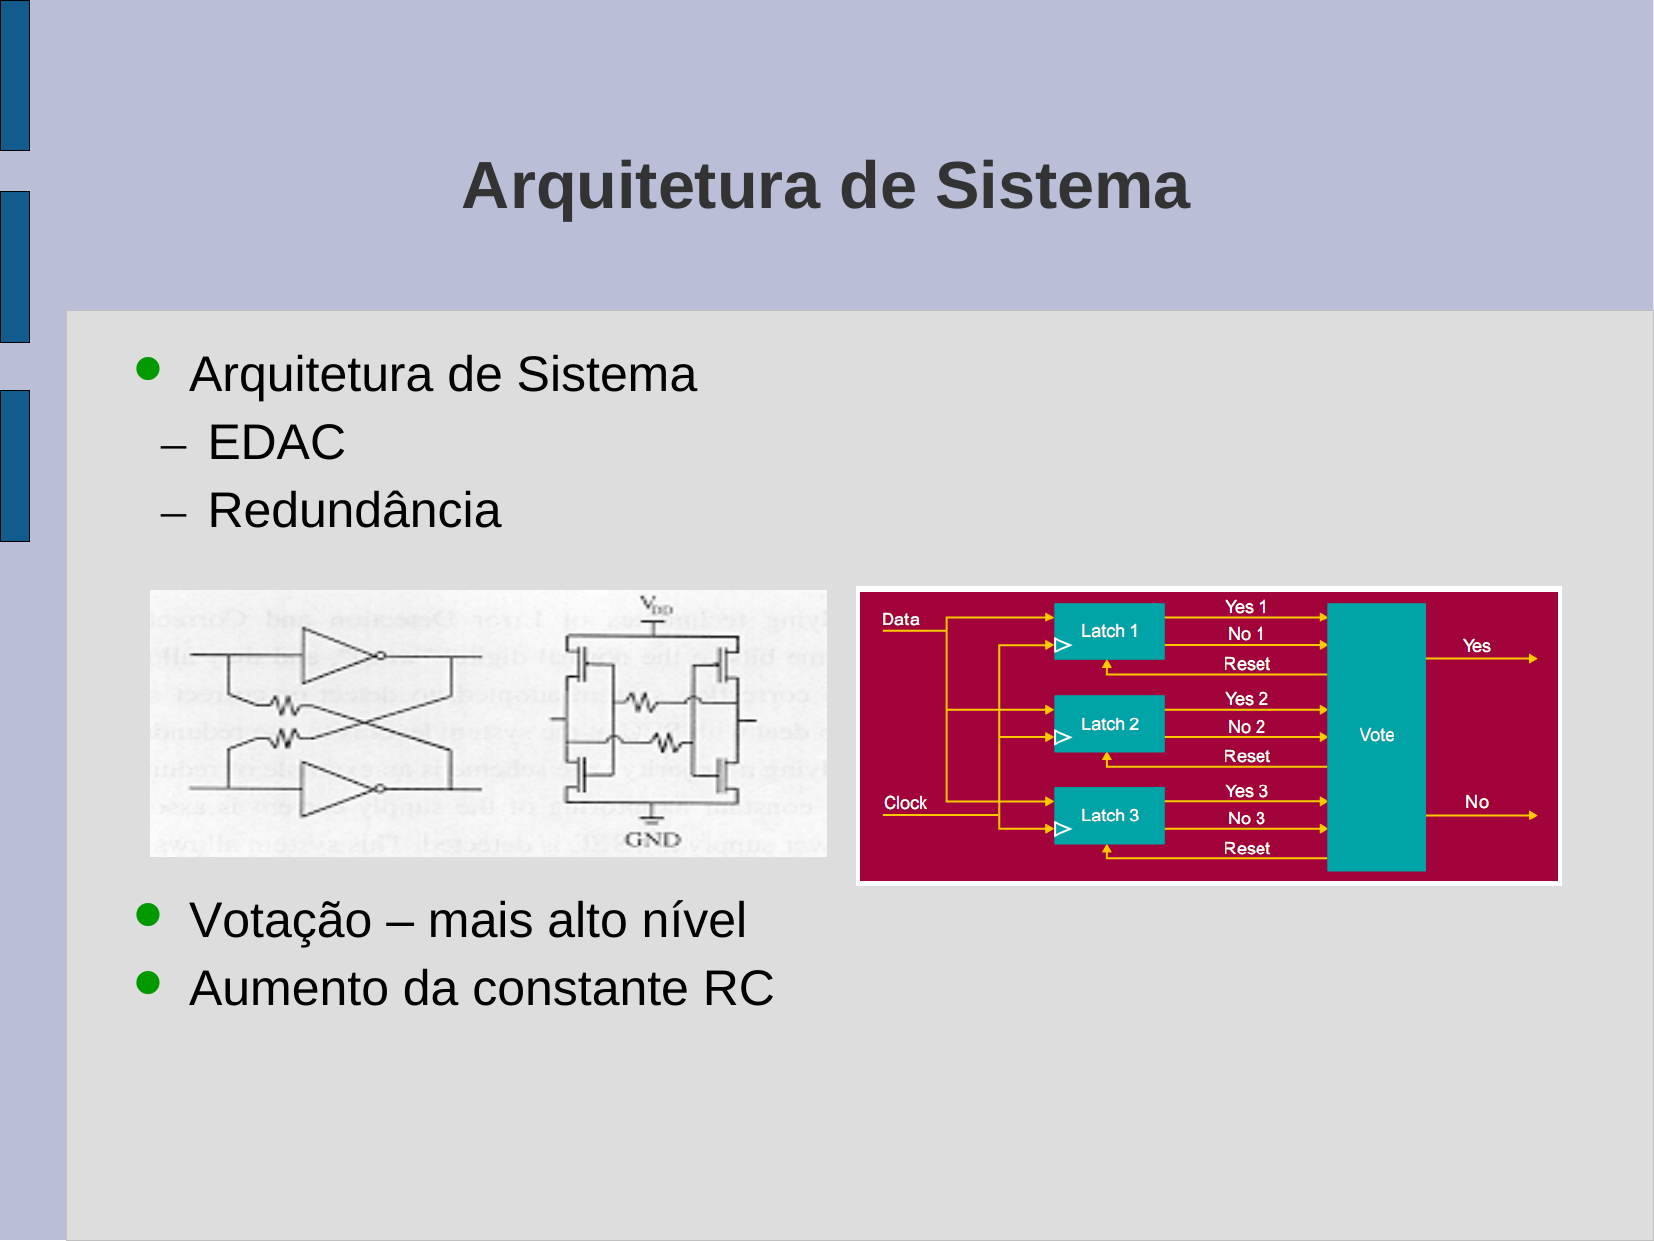

# Arquitetura de Sistema
Arquitetura de Sistema
EDAC
Redundância
Votação – mais alto nível
Aumento da constante RC